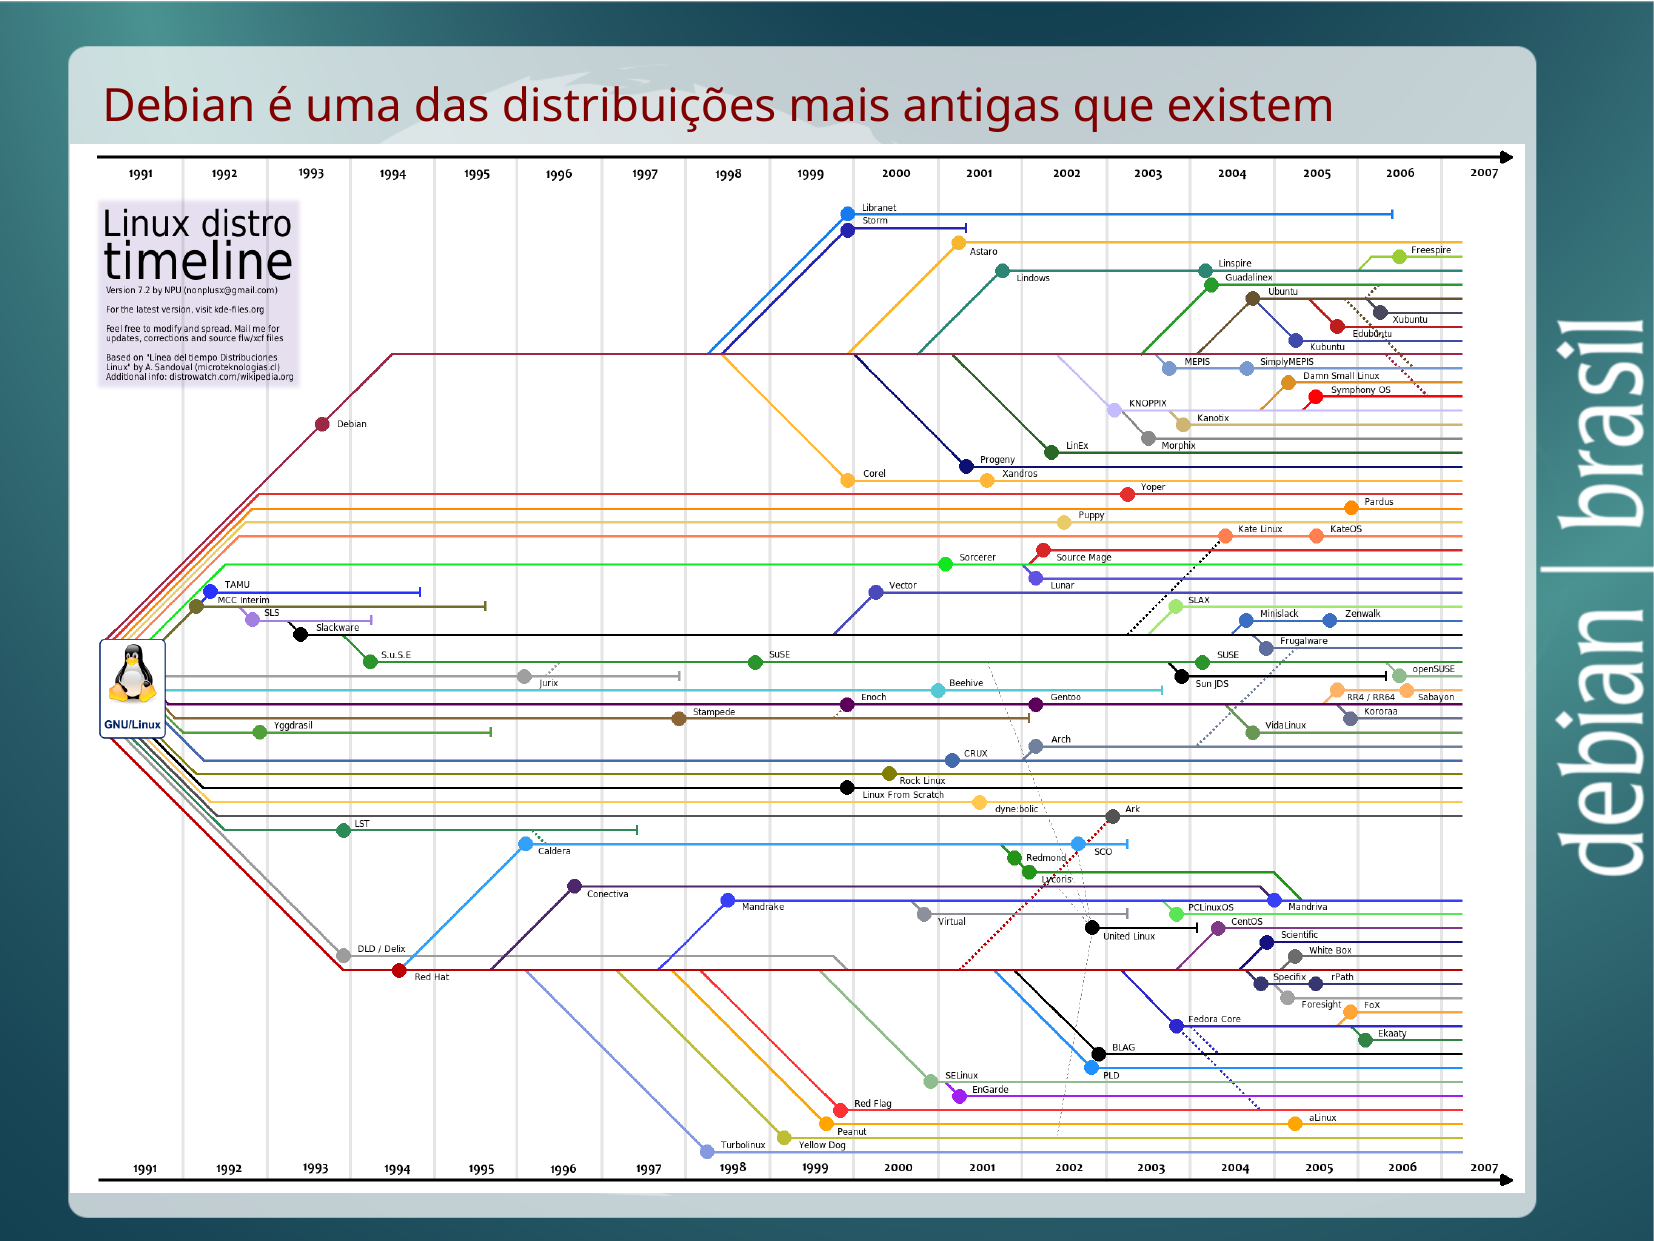

Debian é uma das distribuições mais antigas que existem